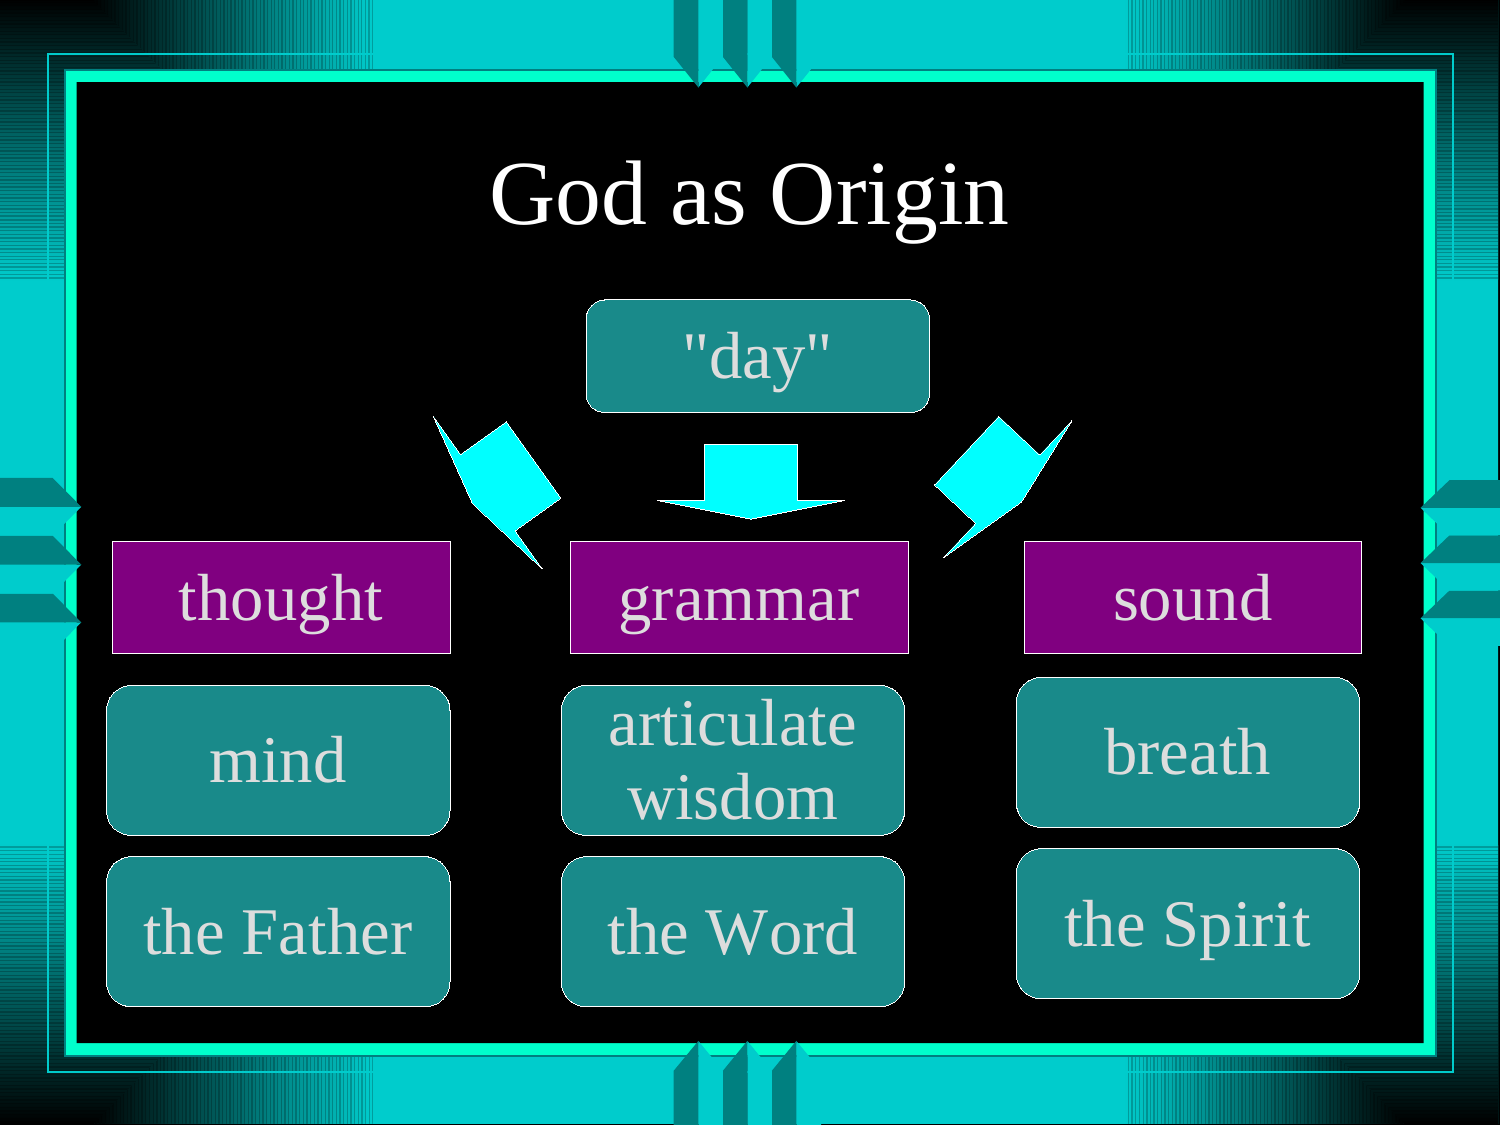

# God as Origin
"day"
thought
grammar
sound
breath
mind
articulate
wisdom
the Spirit
the Father
the Word